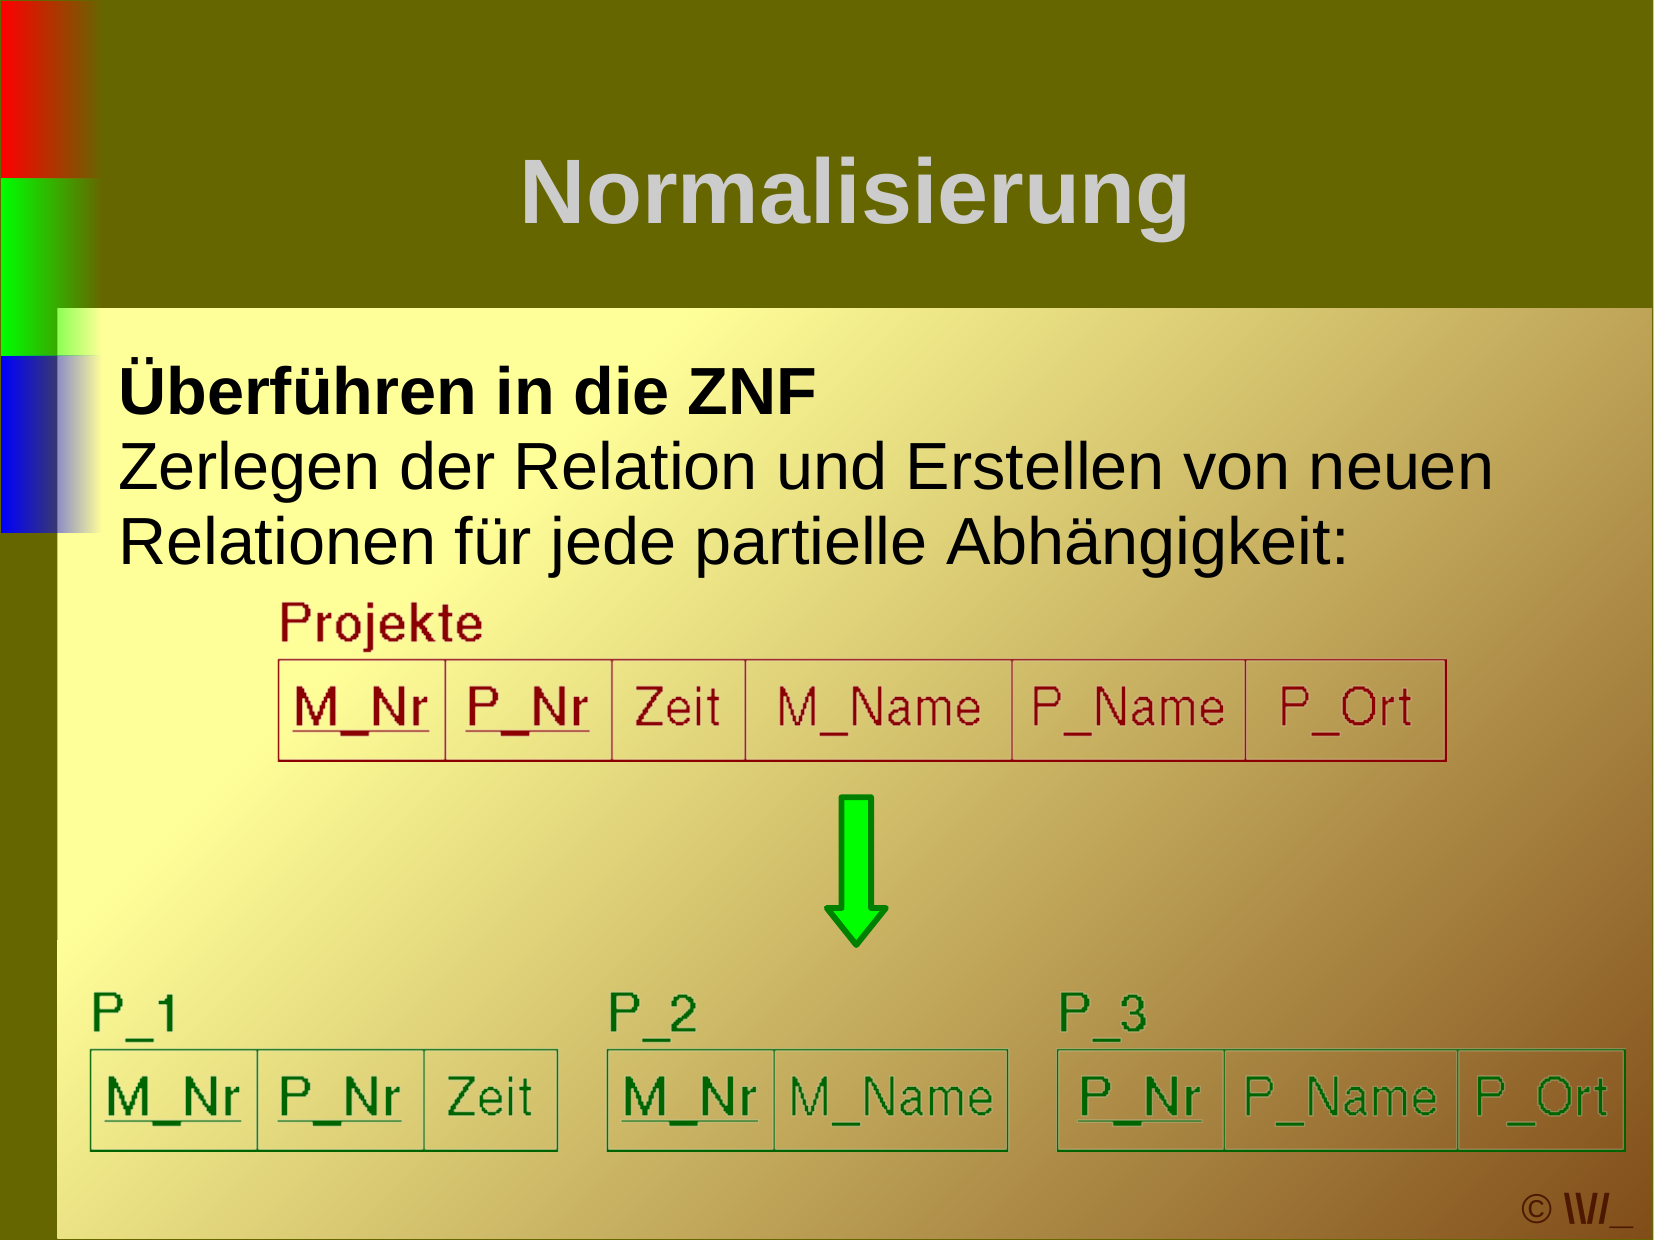

# Normalisierung
Überführen in die ZNF
Zerlegen der Relation und Erstellen von neuen Relationen für jede partielle Abhängigkeit: